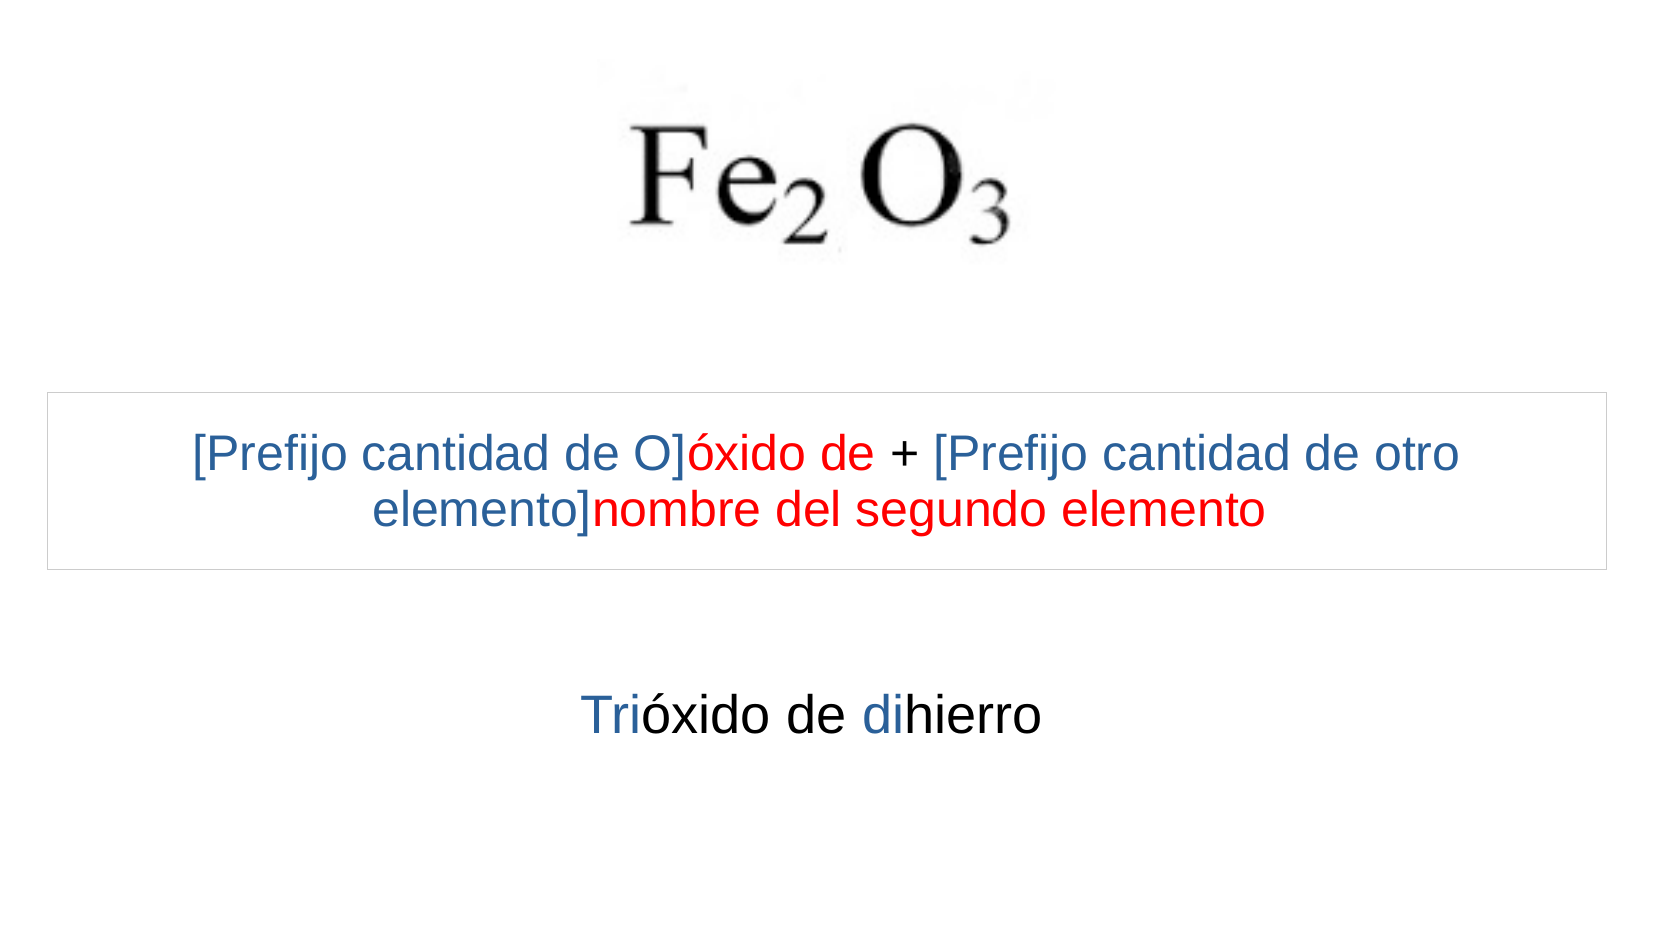

# [Prefijo cantidad de O]óxido de + [Prefijo cantidad de otro elemento]nombre del segundo elemento
Trióxido de dihierro